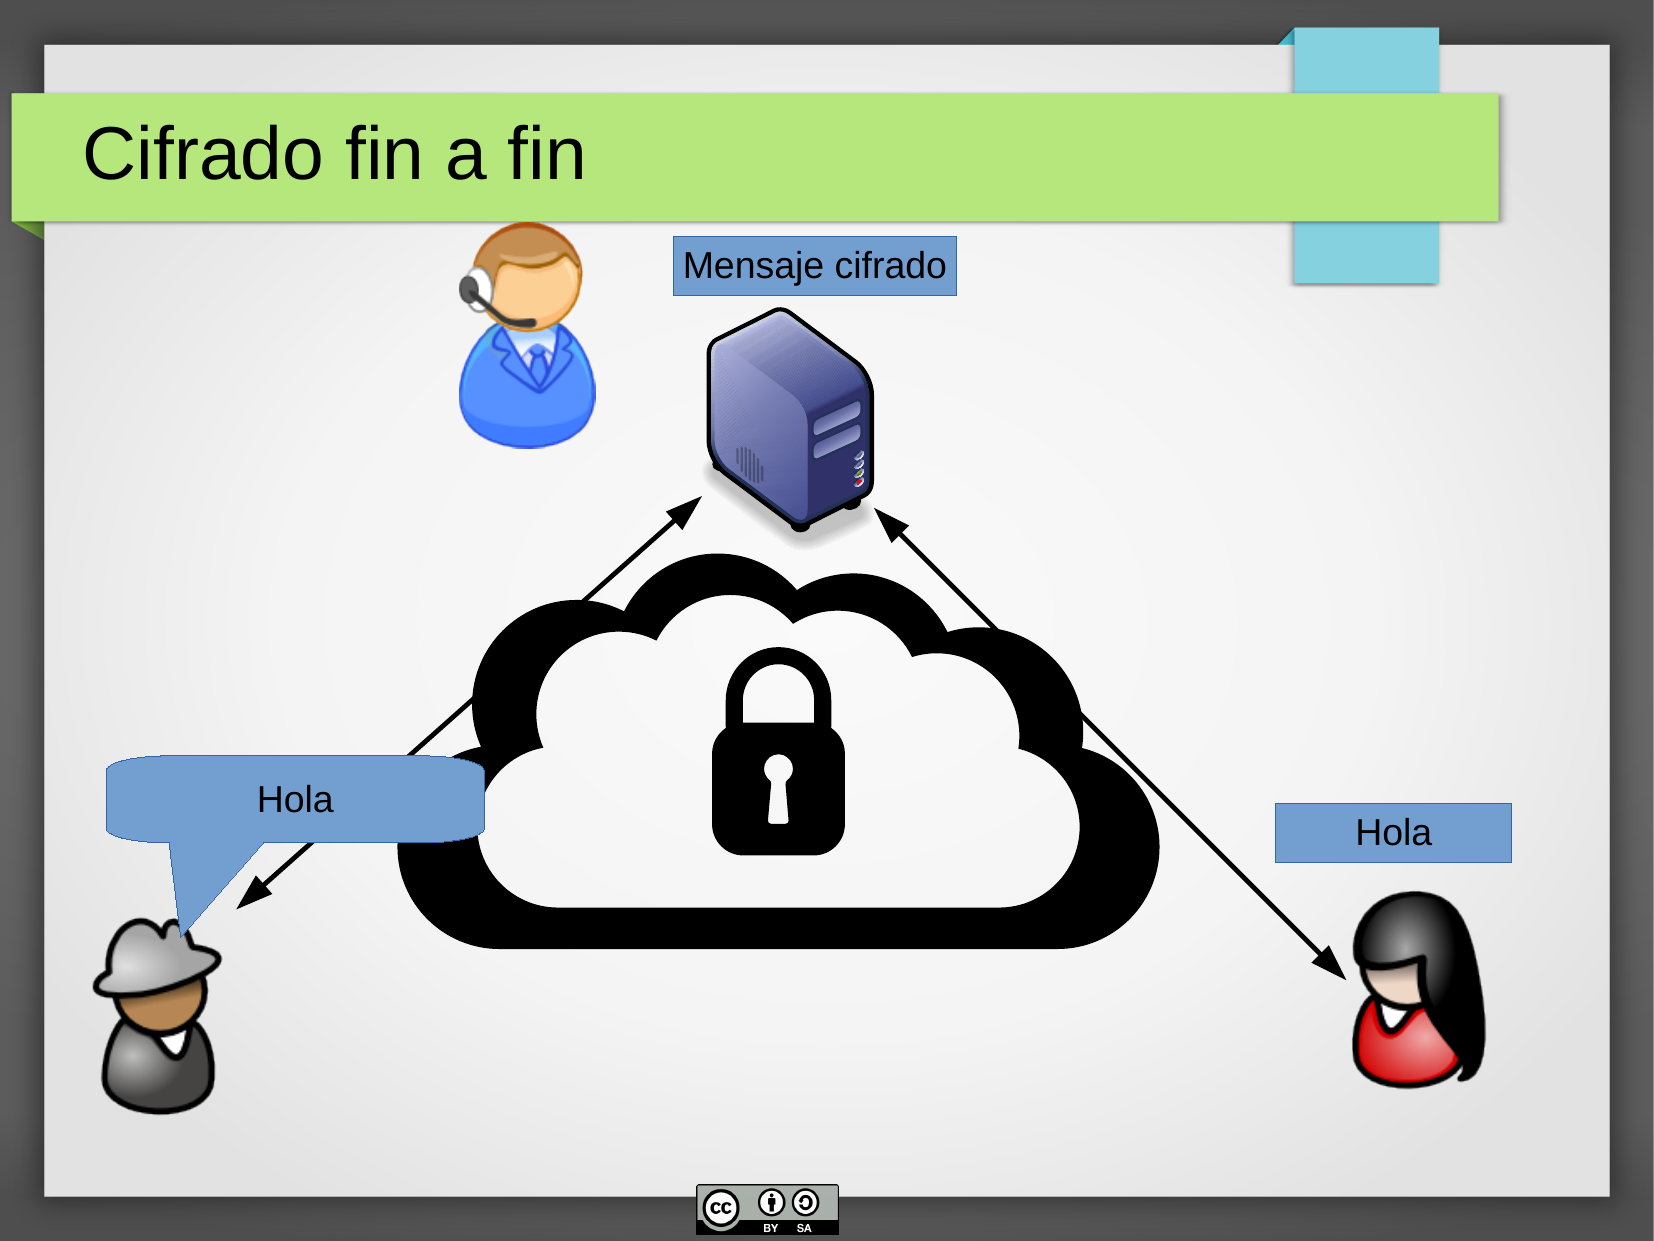

# Cifrado fin a fin
Mensaje cifrado
Hola
Hola